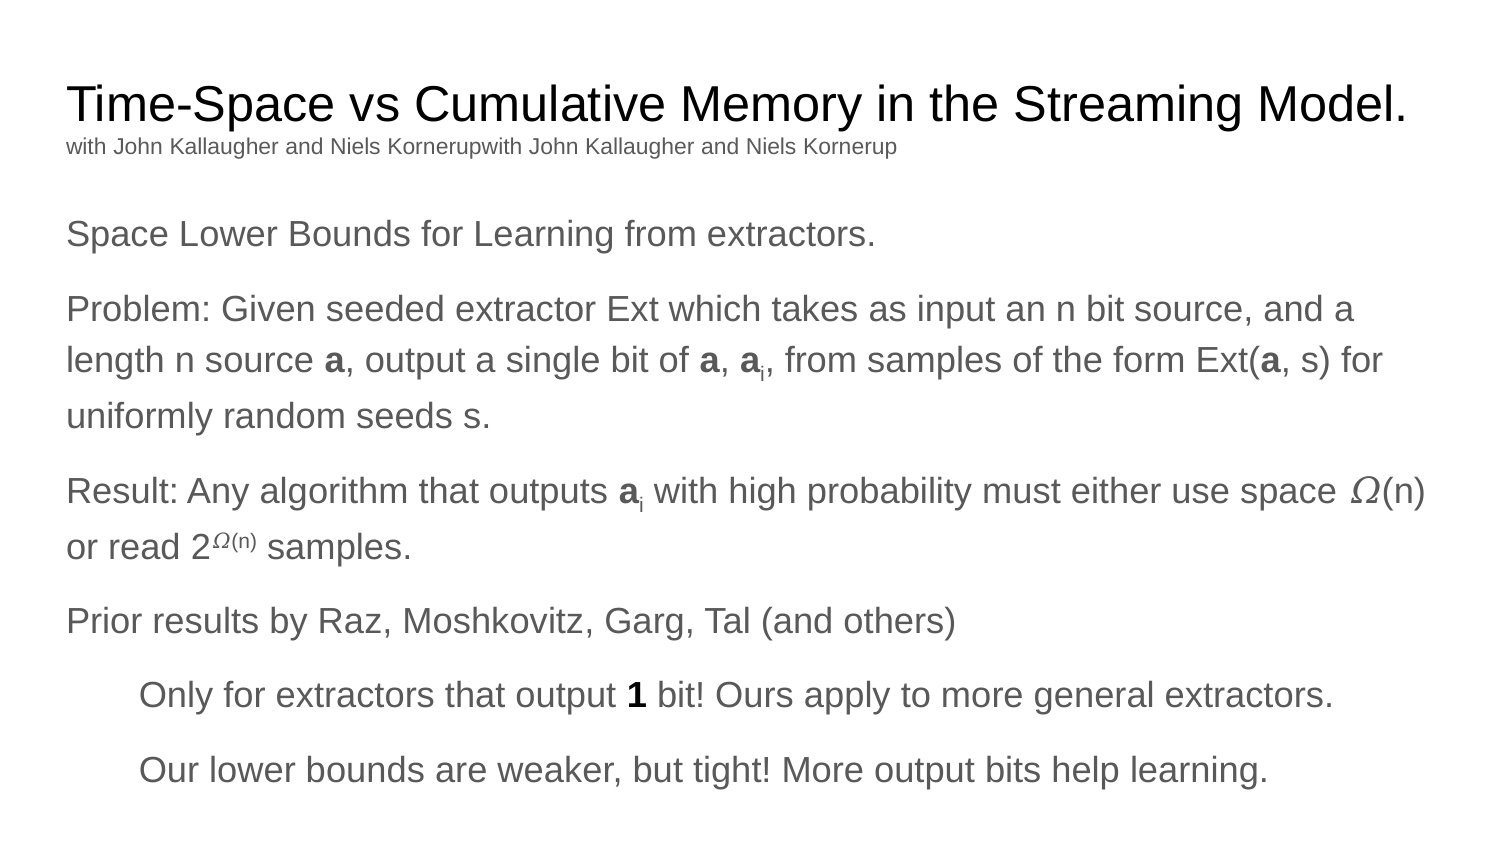

# Time-Space vs Cumulative Memory in the Streaming Model. with John Kallaugher and Niels Kornerupwith John Kallaugher and Niels Kornerup
Space Lower Bounds for Learning from extractors.
Problem: Given seeded extractor Ext which takes as input an n bit source, and a length n source a, output a single bit of a, ai, from samples of the form Ext(a, s) for uniformly random seeds s.
Result: Any algorithm that outputs ai with high probability must either use space 𝛺(n) or read 2𝛺(n) samples.
Prior results by Raz, Moshkovitz, Garg, Tal (and others)
Only for extractors that output 1 bit! Ours apply to more general extractors.
	Our lower bounds are weaker, but tight! More output bits help learning.